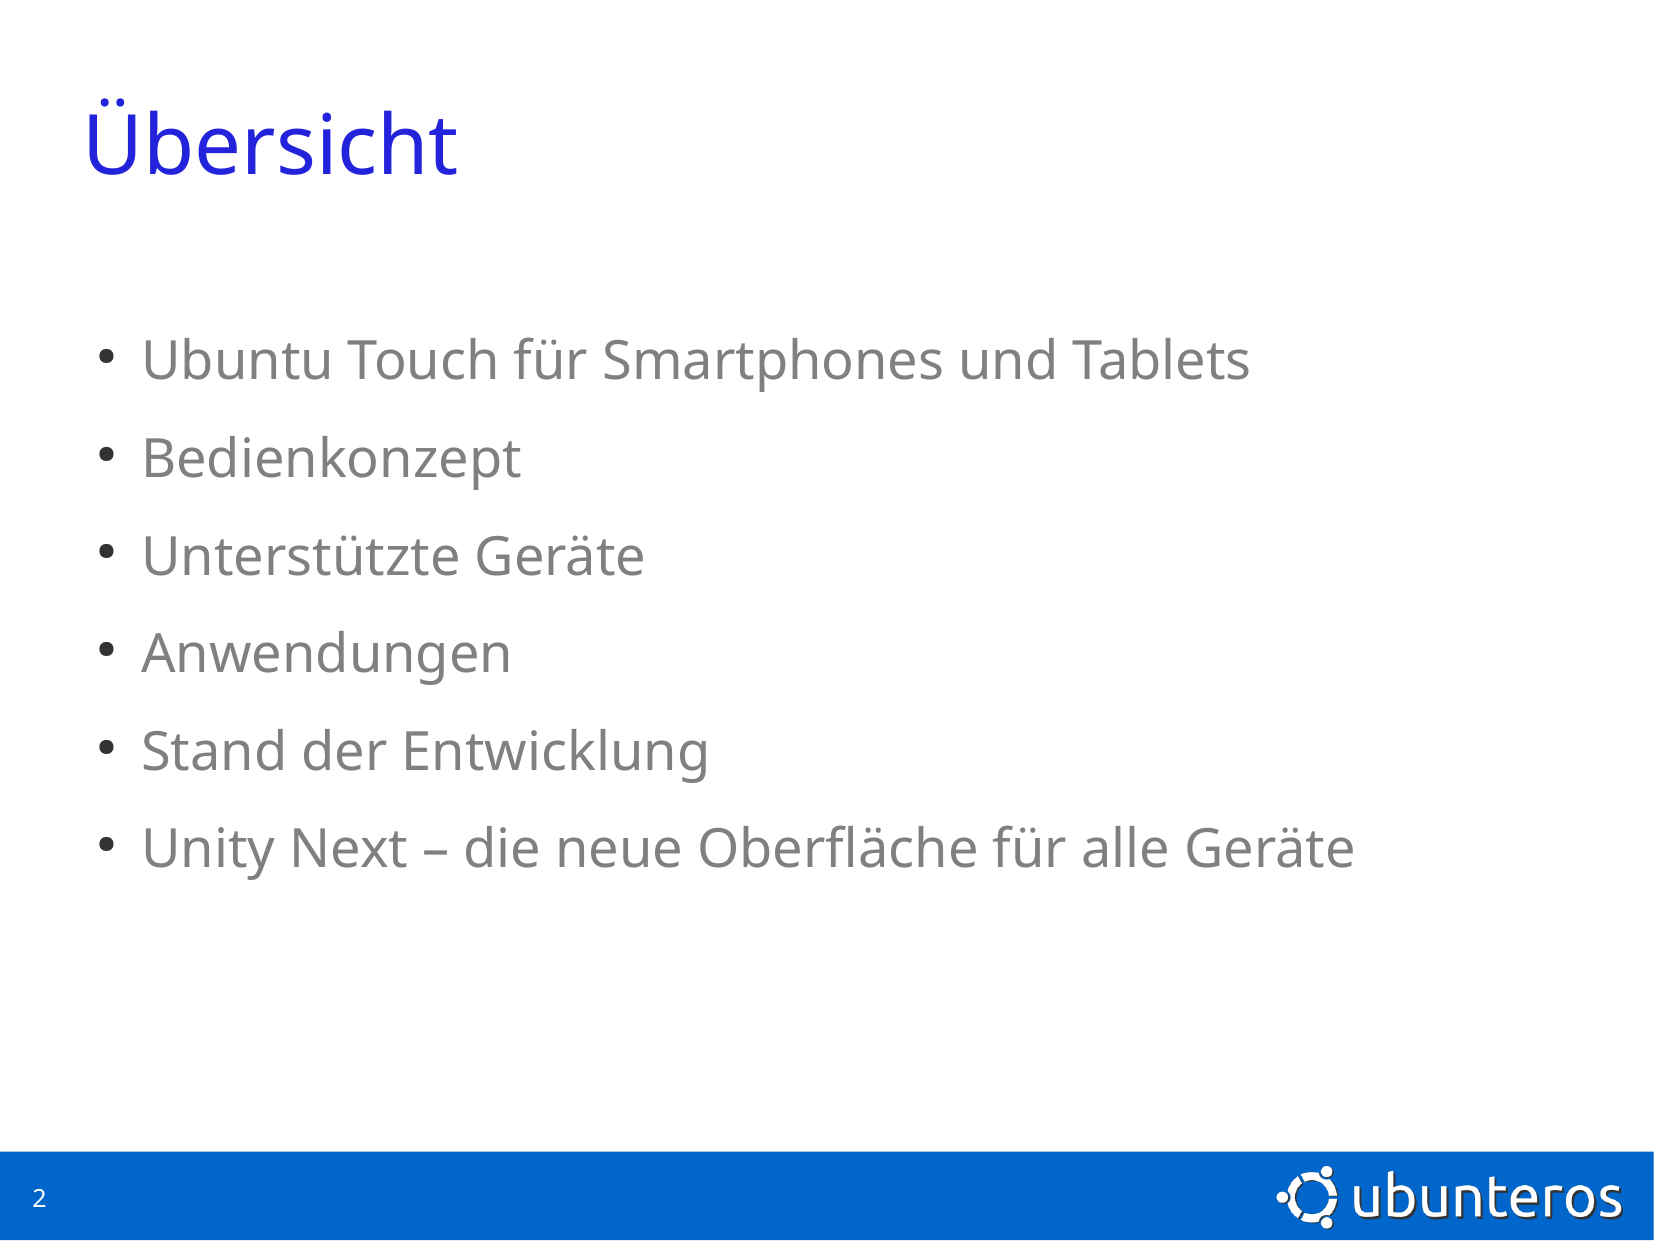

# Übersicht
Ubuntu Touch für Smartphones und Tablets
Bedienkonzept
Unterstützte Geräte
Anwendungen
Stand der Entwicklung
Unity Next – die neue Oberfläche für alle Geräte